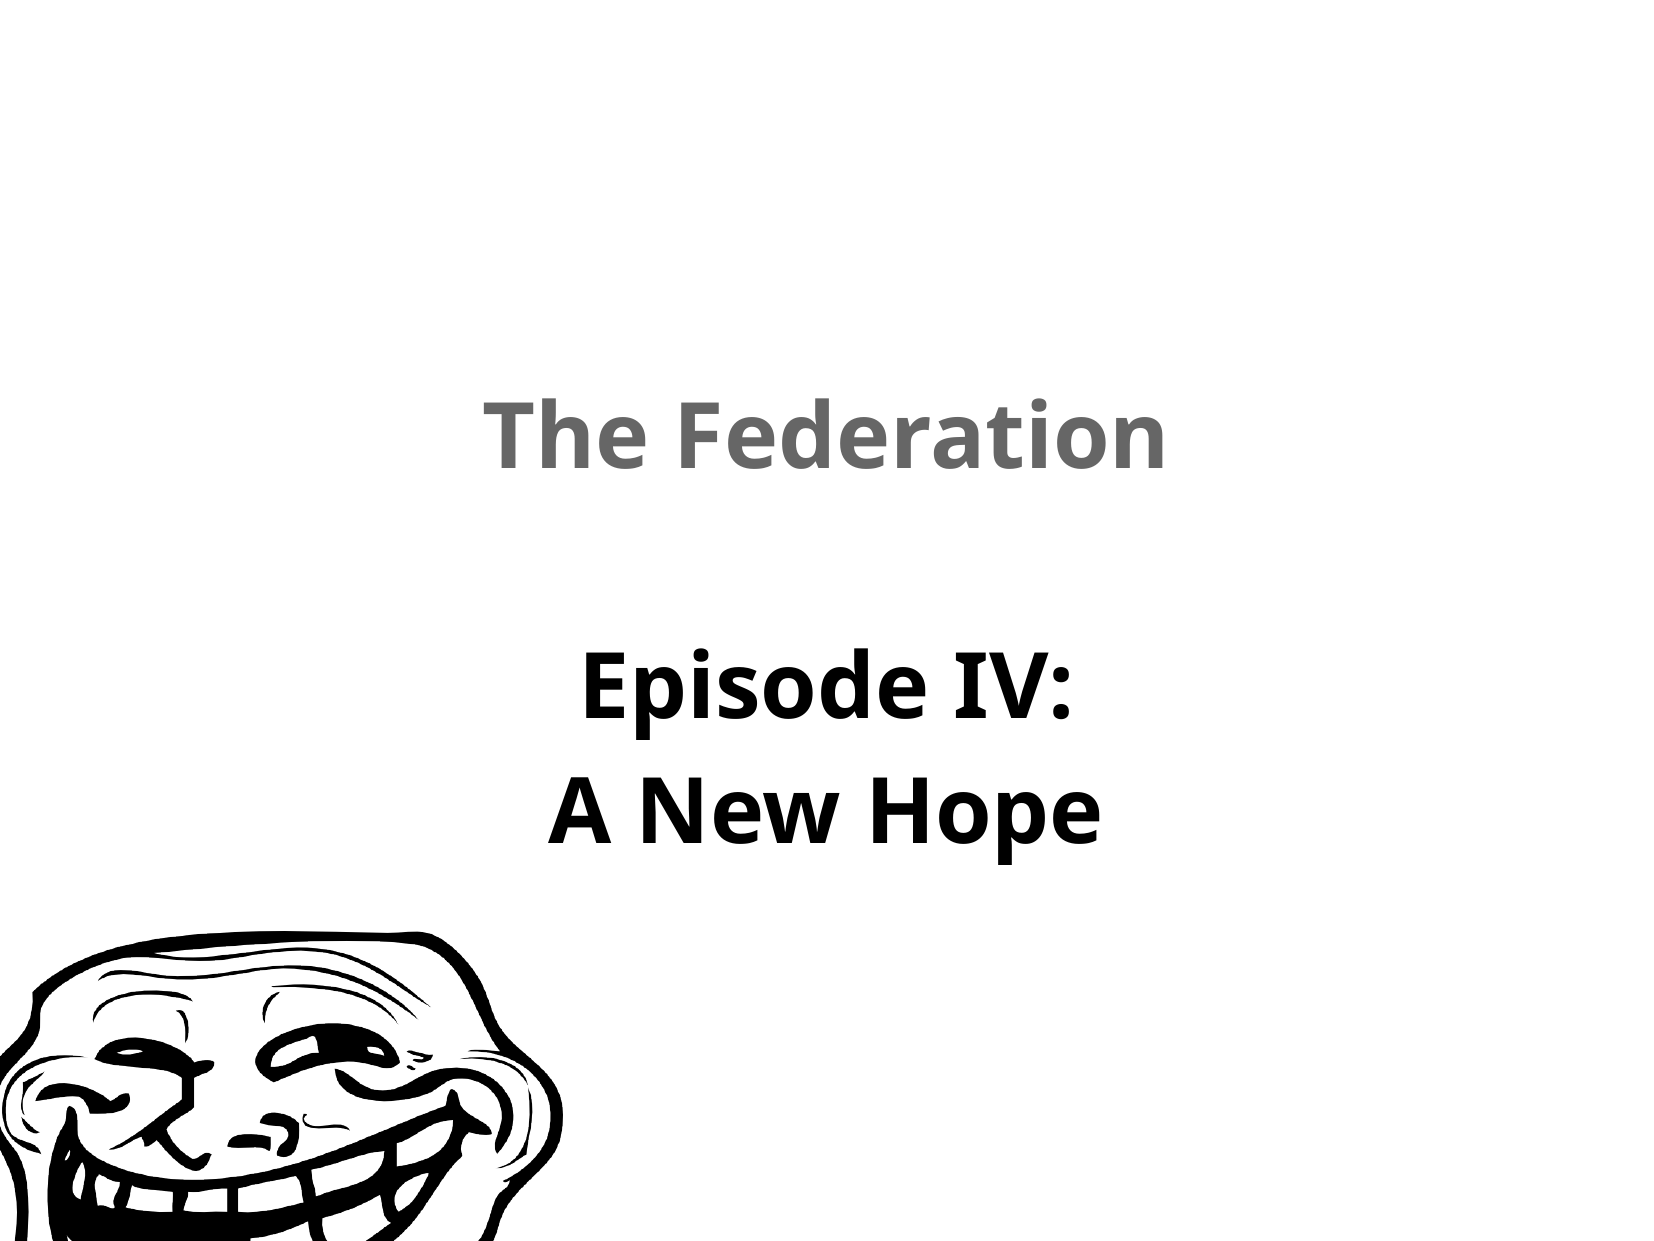

# The Federation Episode IV: A New Hope